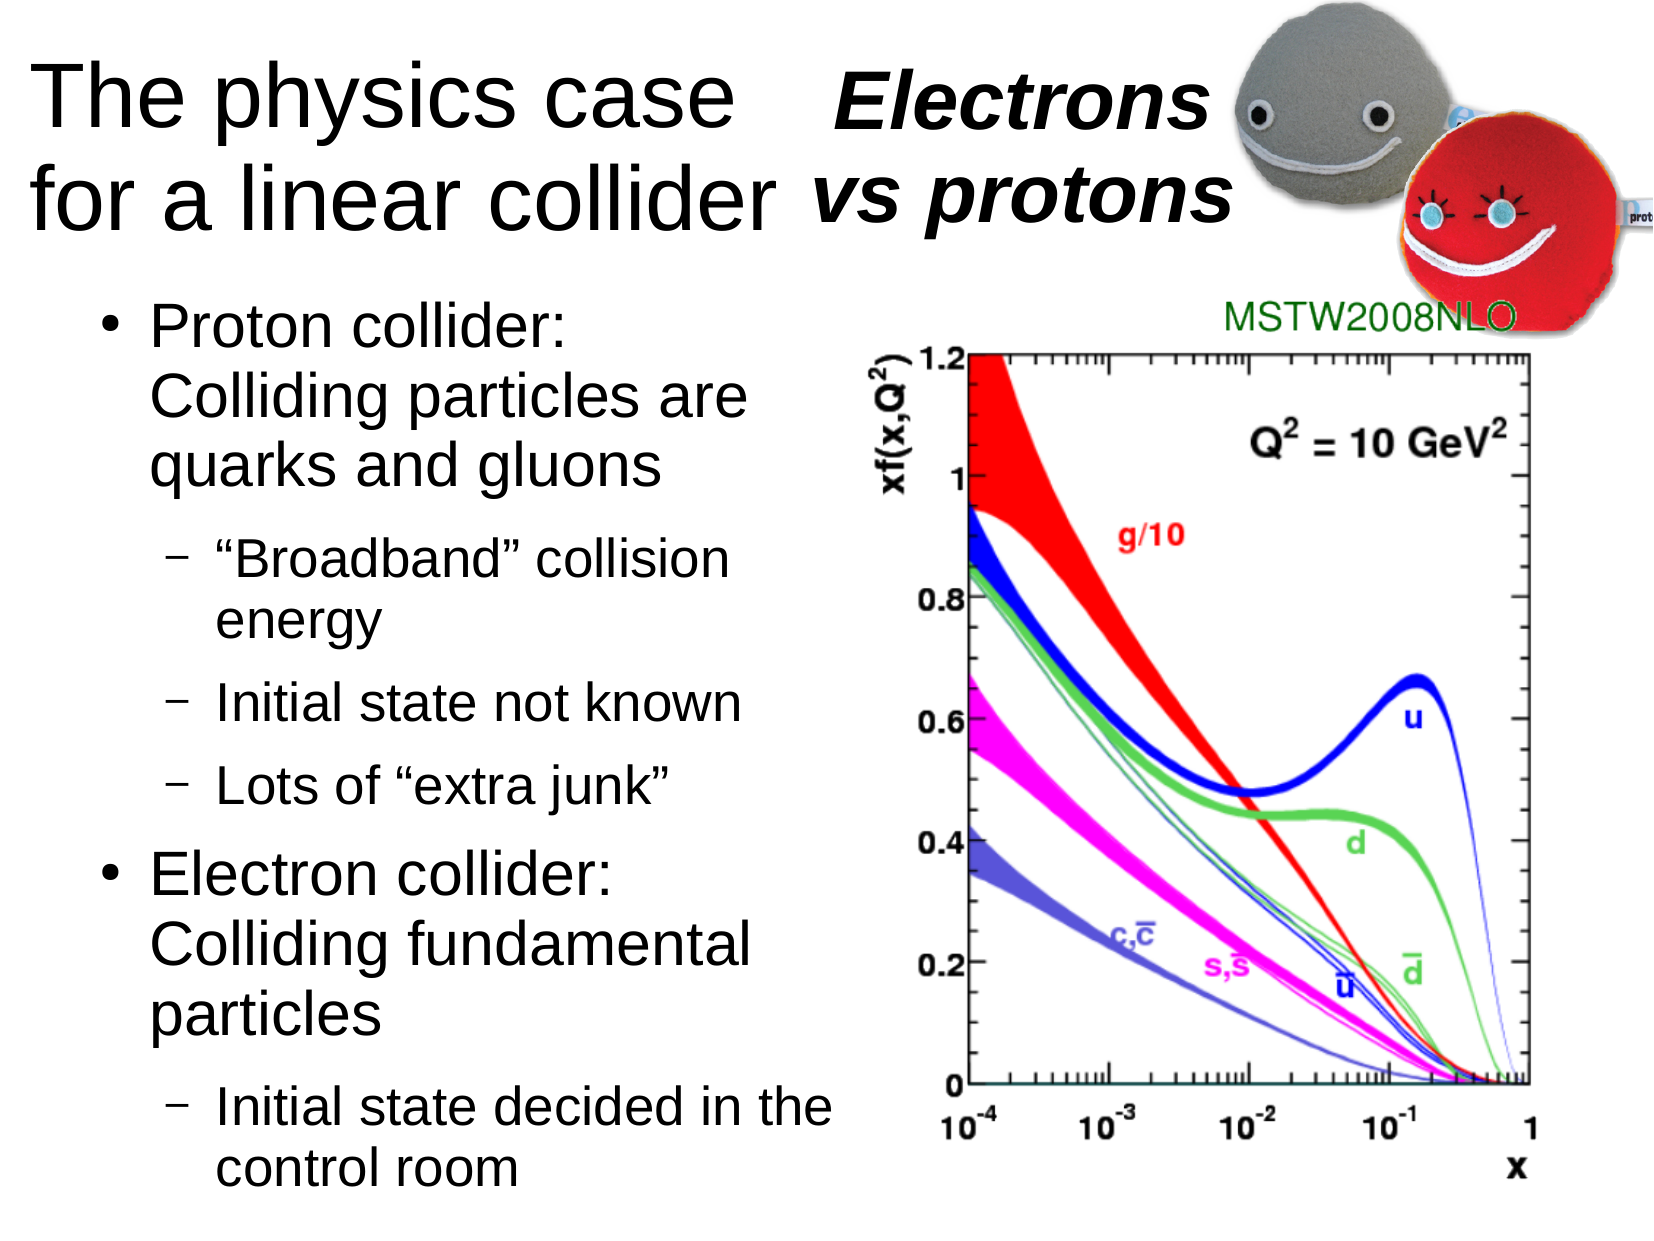

# The physics case for a linear collider
Electrons
vs protons
Proton collider:
Colliding particles are quarks and gluons
“Broadband” collision energy
Initial state not known
Lots of “extra junk”
Electron collider:
Colliding fundamental particles
Initial state decided in the control room